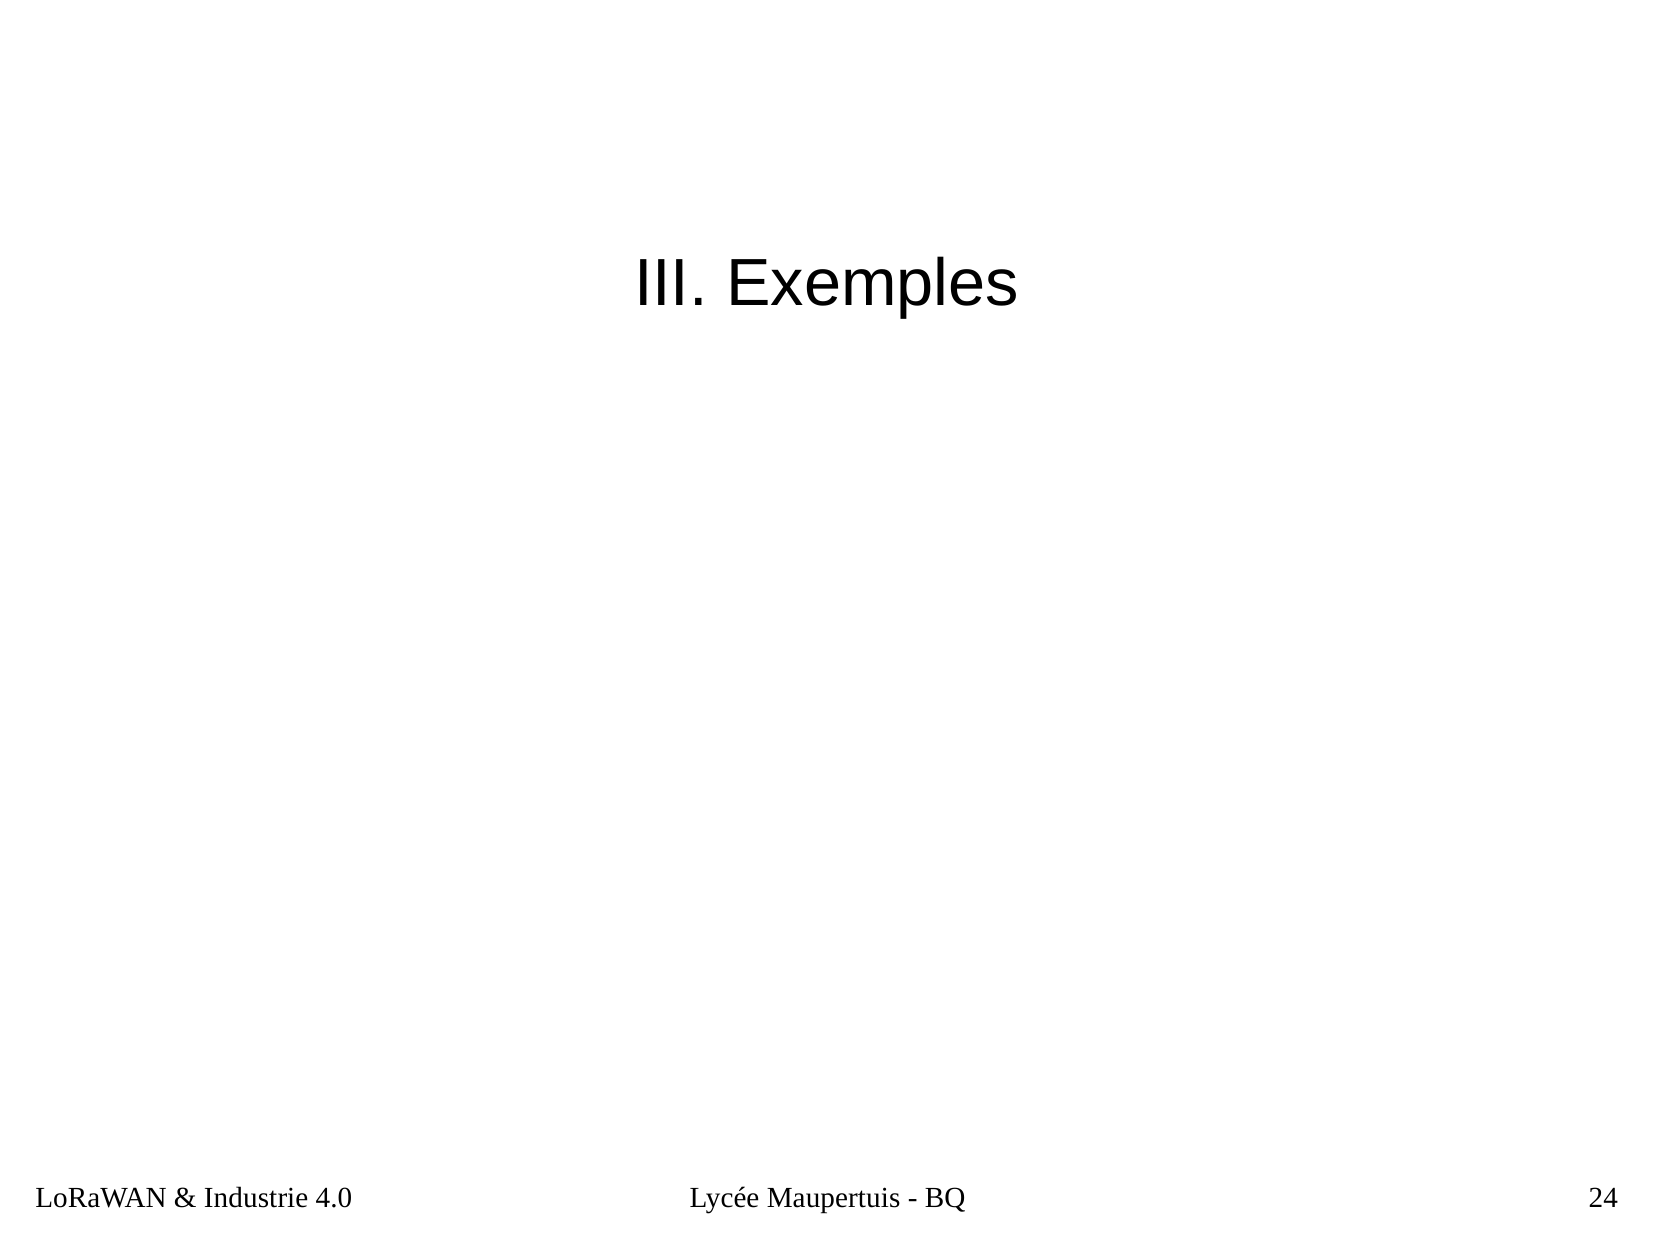

# III. Exemples
LoRaWAN & Industrie 4.0
Lycée Maupertuis - BQ
24